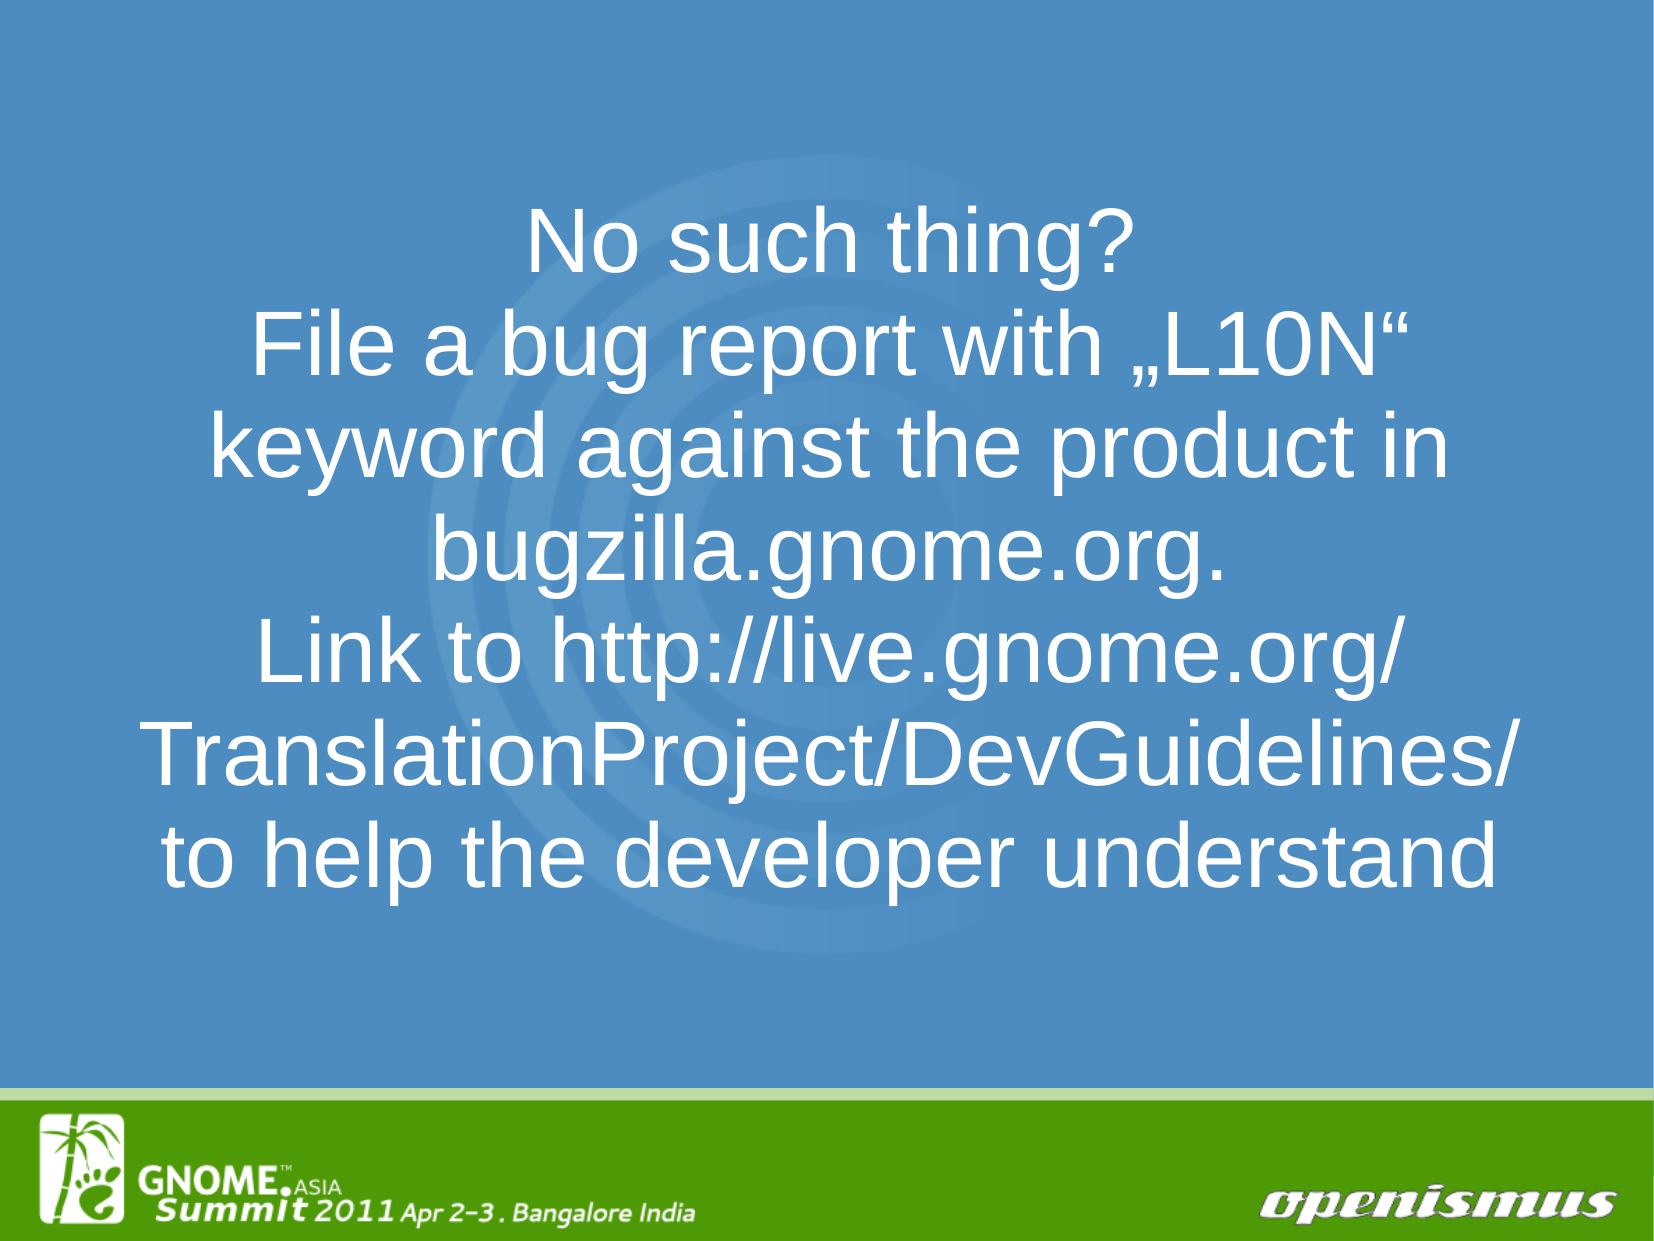

# No such thing? File a bug report with „L10N“ keyword against the product in bugzilla.gnome.org. Link to http://live.gnome.org/ TranslationProject/DevGuidelines/ to help the developer understand